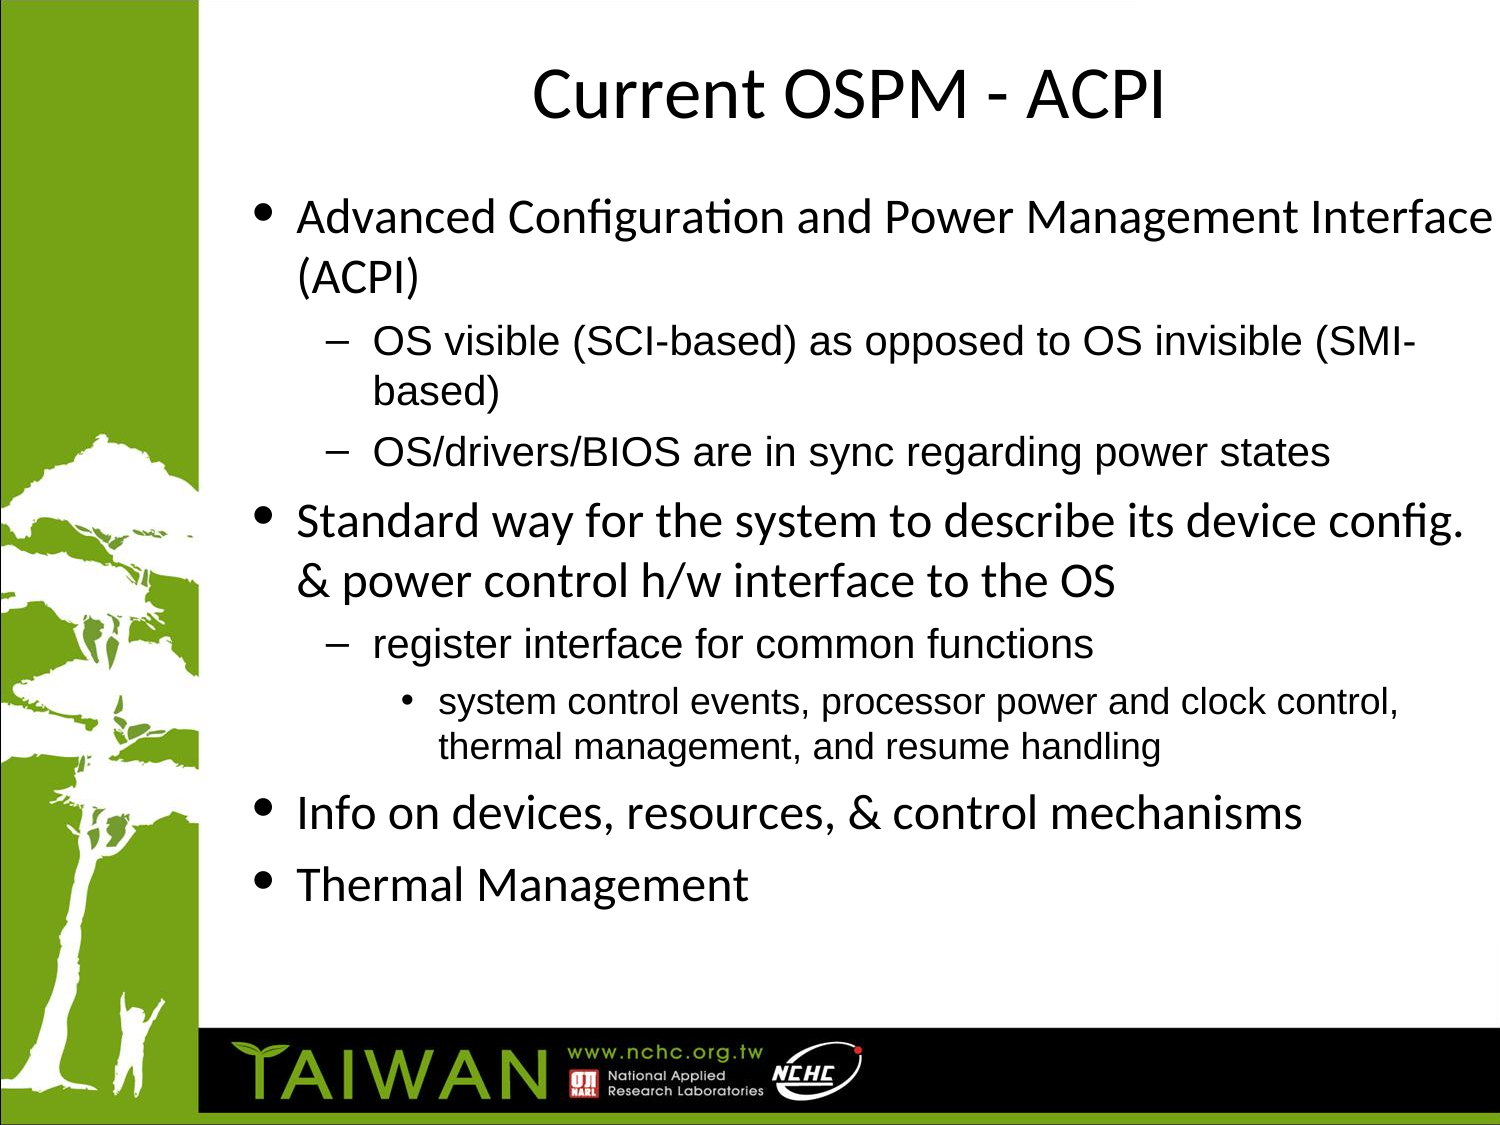

# Current OSPM - ACPI
Advanced Configuration and Power Management Interface (ACPI)
OS visible (SCI-based) as opposed to OS invisible (SMI-based)
OS/drivers/BIOS are in sync regarding power states
Standard way for the system to describe its device config. & power control h/w interface to the OS
register interface for common functions
system control events, processor power and clock control, thermal management, and resume handling
Info on devices, resources, & control mechanisms
Thermal Management